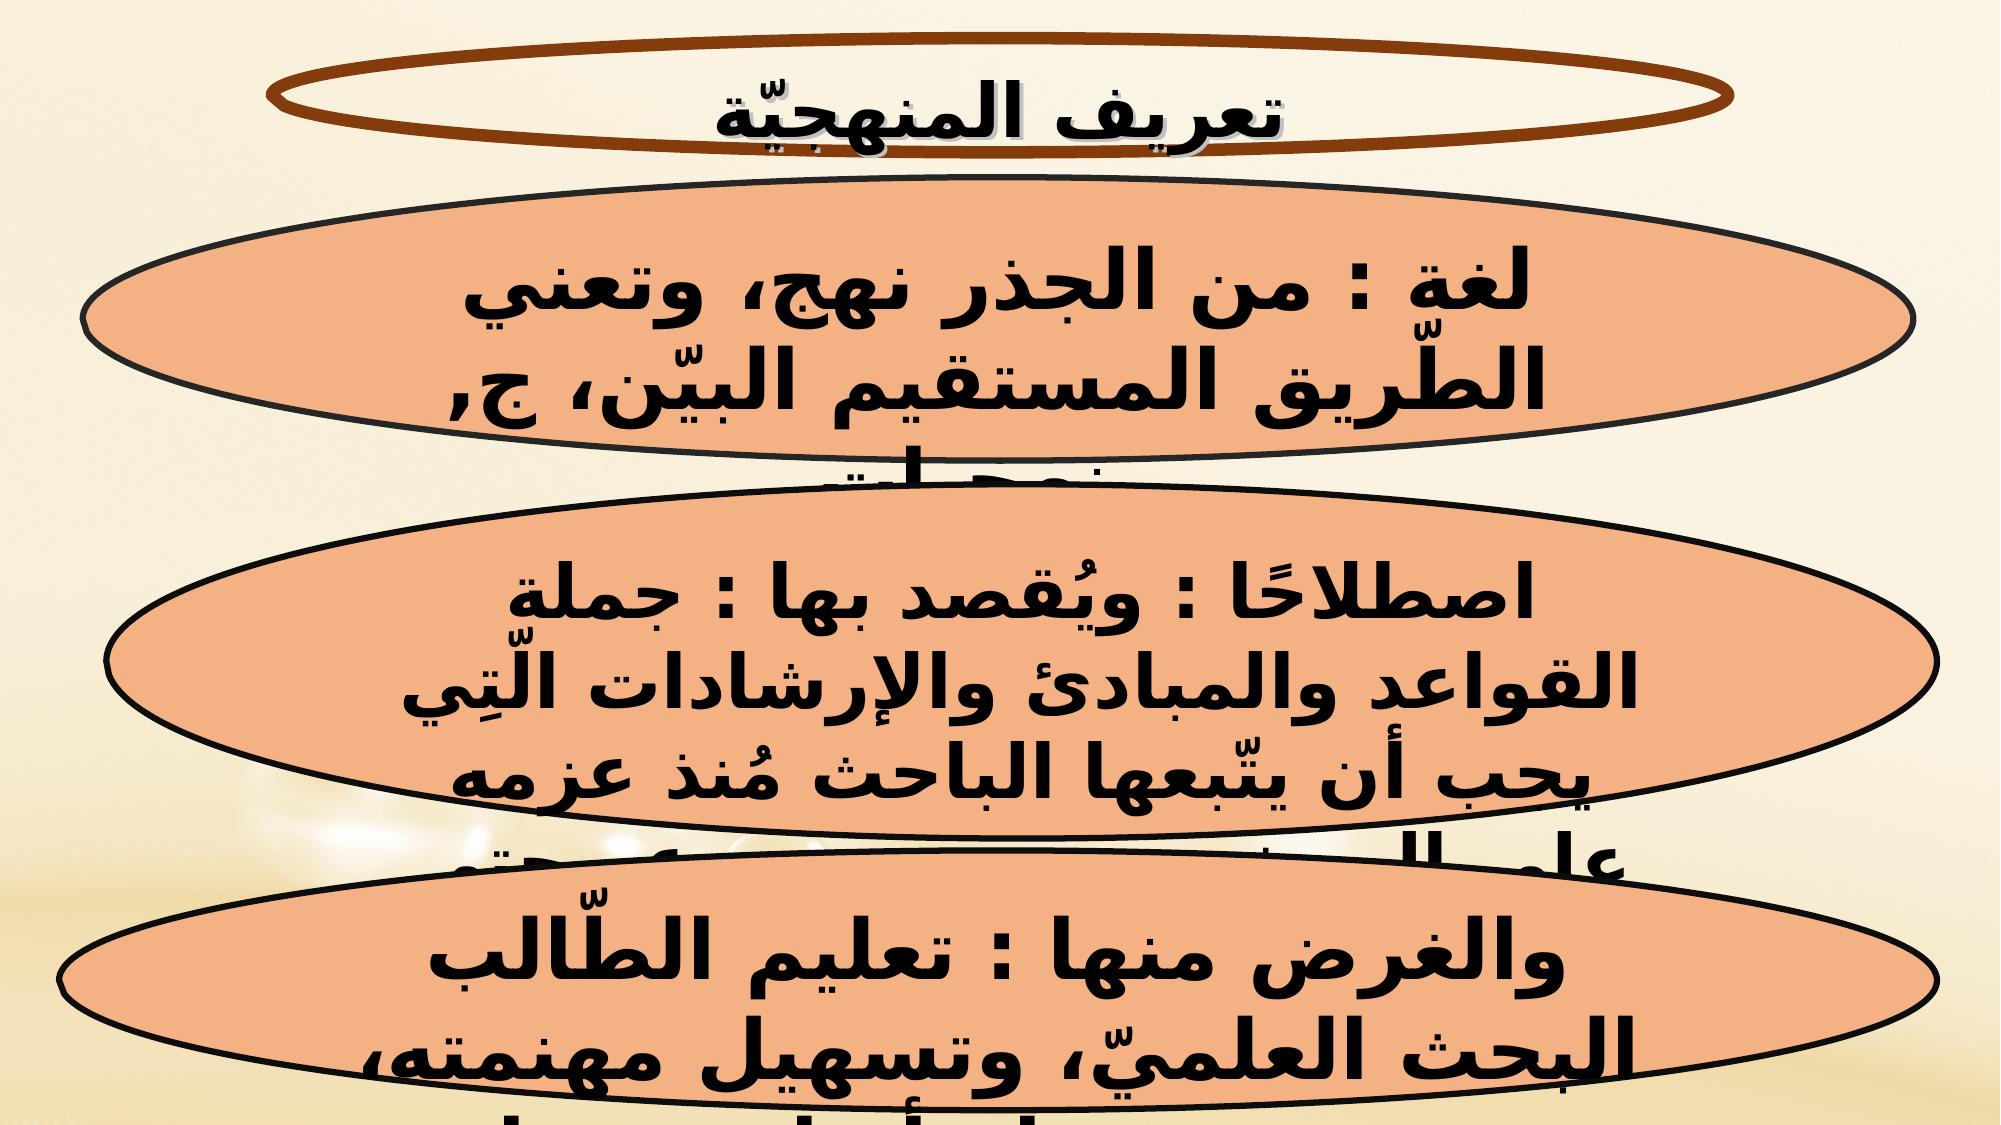

تعريف المنهجيّة
#
لغة : من الجذر نهج، وتعني الطّريق المستقيم البيّن، ج, منهجيات,
اصطلاحًا : ويُقصد بها : جملة القواعد والمبادئ والإرشادات الّتِي يجب أن يتّبعها الباحث مُنذ عزمه على البحث، وتحديد موضوعه حتى إكماله وفقًا لمناهجَ بيّنة,
والغرض منها : تعليم الطّالب البحث العلميّ، وتسهيل مهنمته، وتجنيبه ضياع أتعابه هدرًا,
### Chart
| Category | 1 colonne | 2 colonne | 3 colonne |
|---|---|---|---|
| 1 ligne | 9.1 | 3.2 | 4.54 |
| 2 ligne | 2.4 | 8.8 | 9.65 |
| 3 ligne | 3.1 | 1.5 | 3.7 |
| 4 ligne | 4.3 | 9.02 | 6.2 |